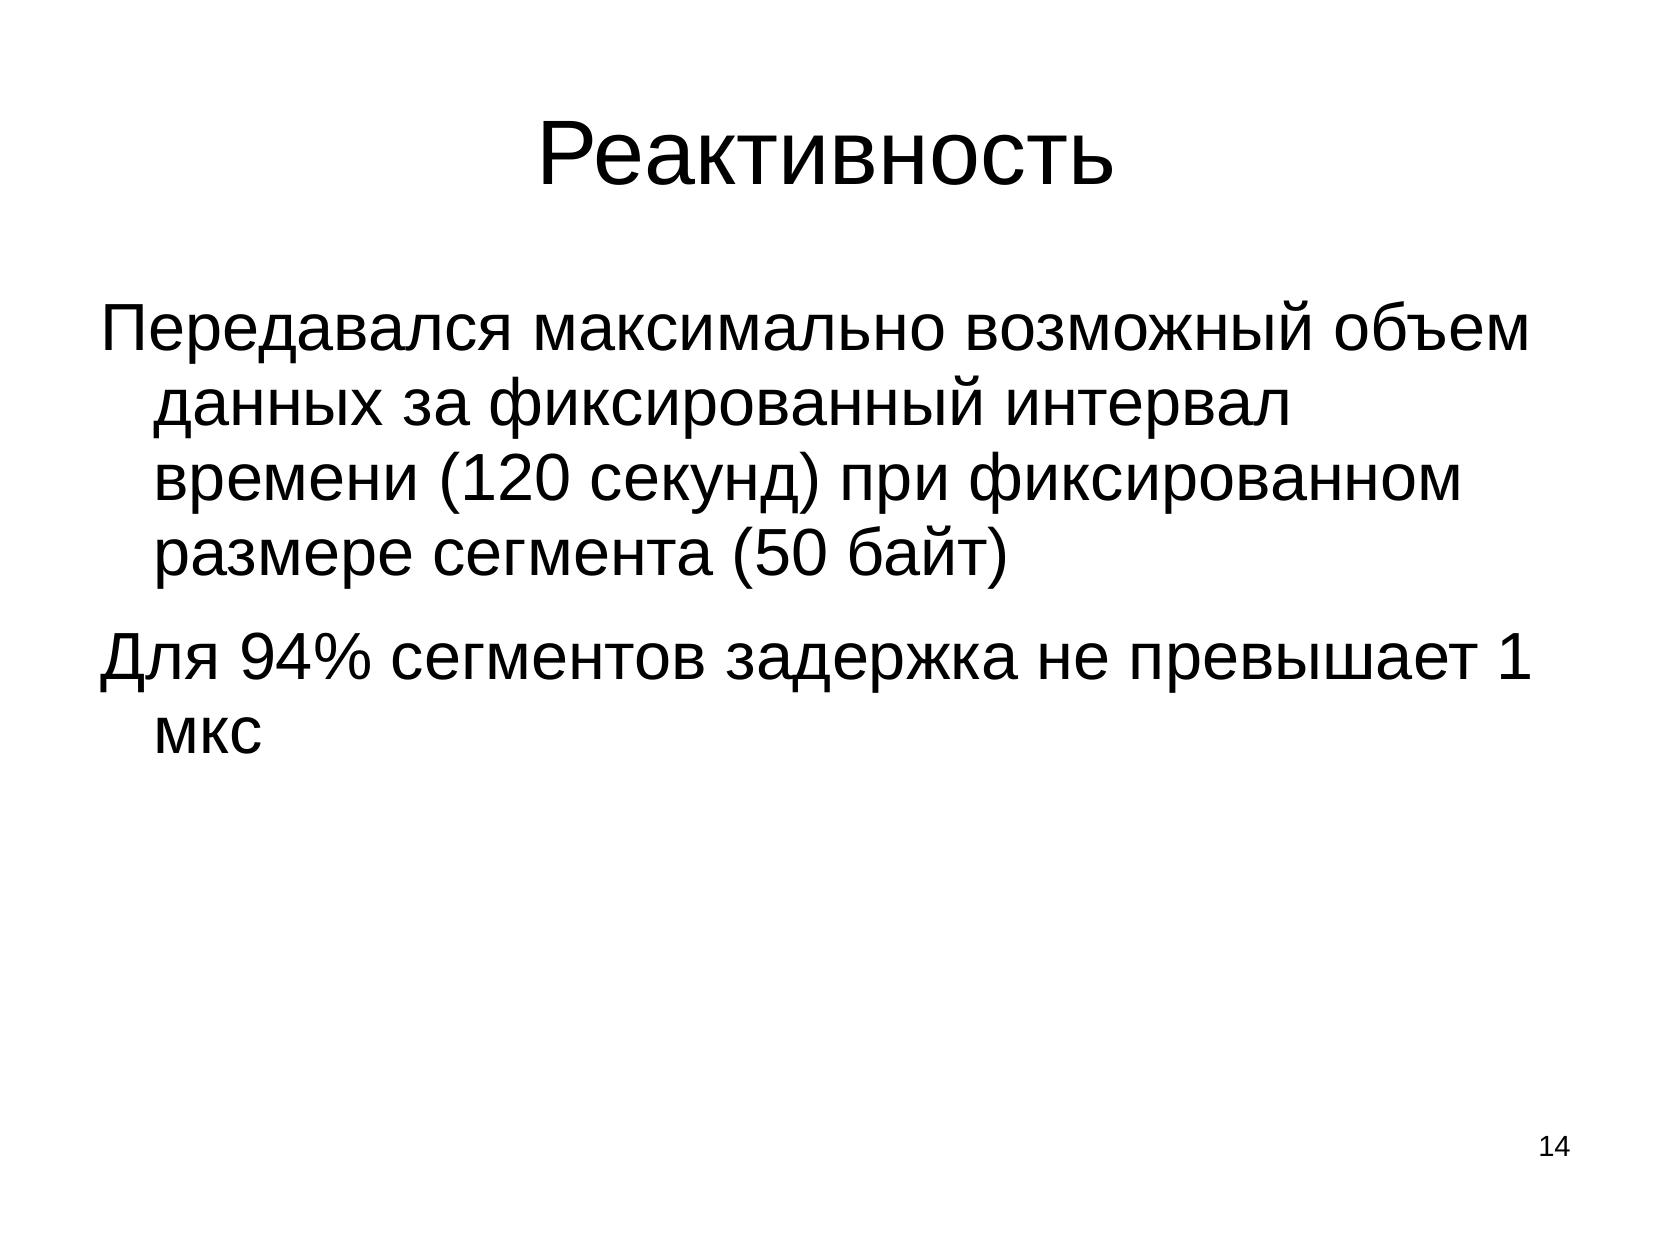

# Реактивность
Передавался максимально возможный объем данных за фиксированный интервал времени (120 секунд) при фиксированном размере сегмента (50 байт)
Для 94% сегментов задержка не превышает 1 мкс
14